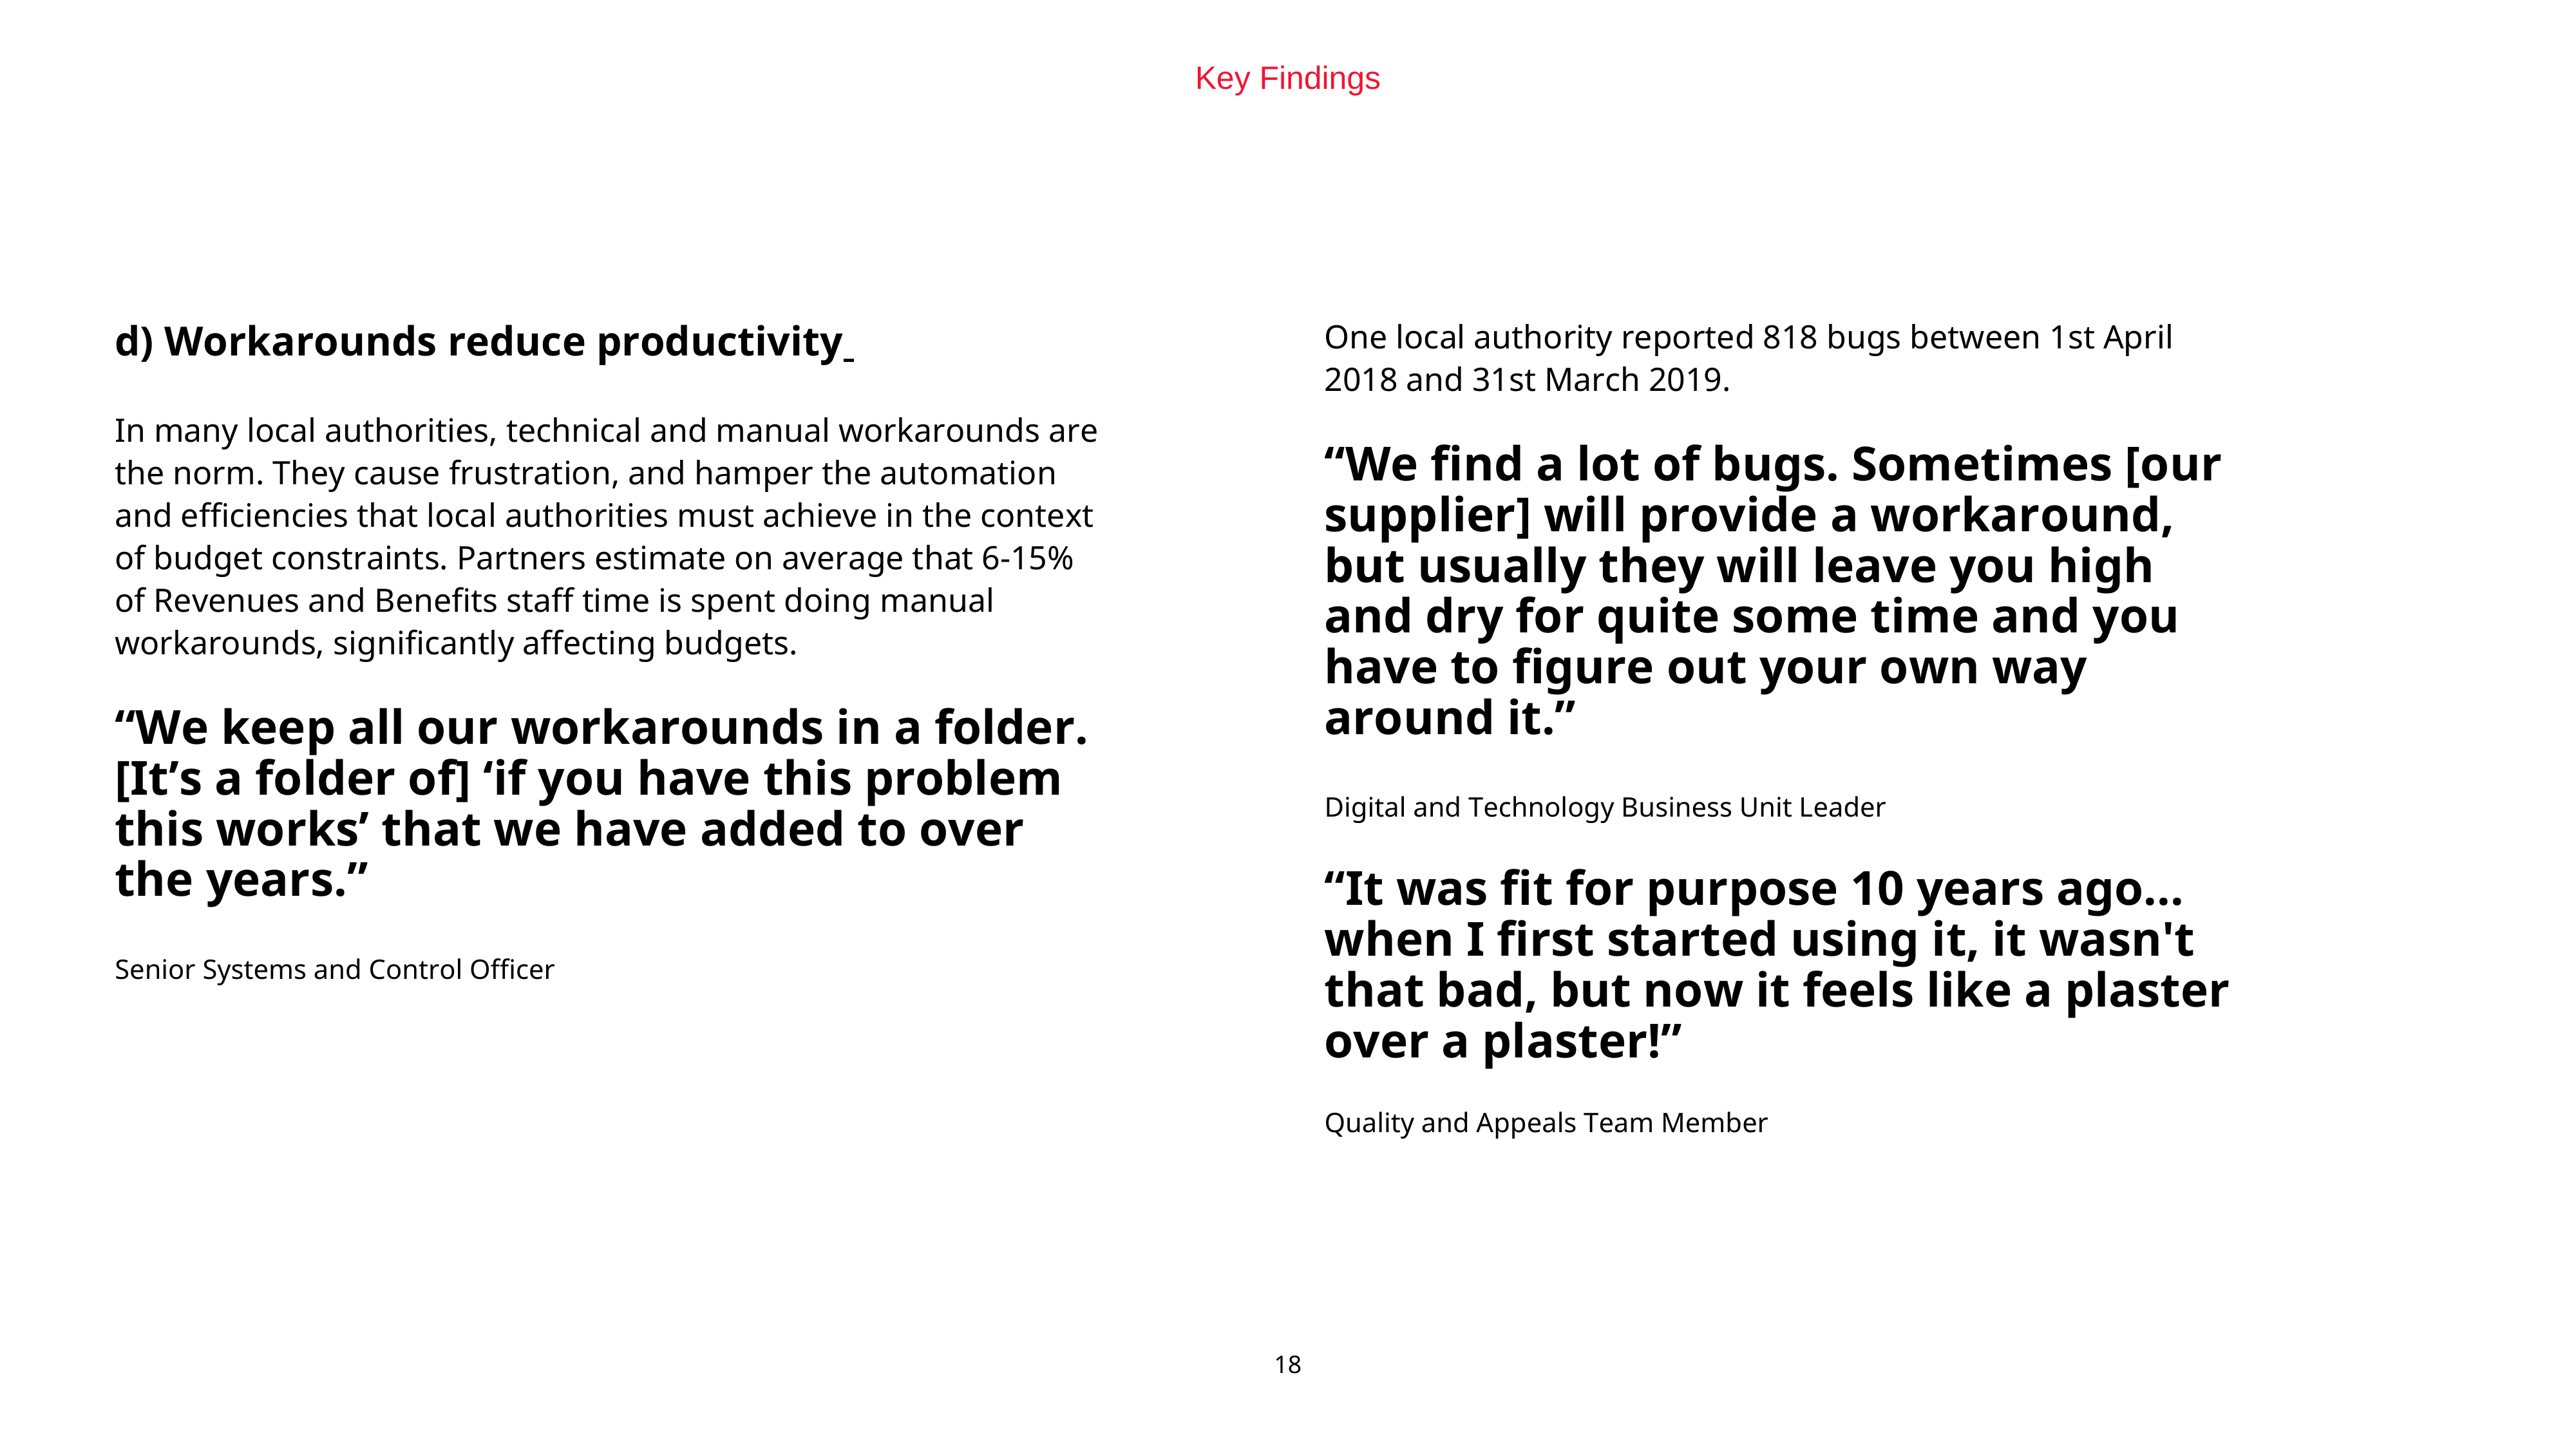

Key Findings
d) Workarounds reduce productivity
In many local authorities, technical and manual workarounds are the norm. They cause frustration, and hamper the automation and efficiencies that local authorities must achieve in the context of budget constraints. Partners estimate on average that 6-15% of Revenues and Benefits staff time is spent doing manual workarounds, significantly affecting budgets.
“We keep all our workarounds in a folder. [It’s a folder of] ‘if you have this problem this works’ that we have added to over the years.”
Senior Systems and Control Officer
One local authority reported 818 bugs between 1st April 2018 and 31st March 2019.
“We find a lot of bugs. Sometimes [our supplier] will provide a workaround, but usually they will leave you high and dry for quite some time and you have to figure out your own way around it.”
Digital and Technology Business Unit Leader
“It was fit for purpose 10 years ago... when I first started using it, it wasn't that bad, but now it feels like a plaster over a plaster!”
Quality and Appeals Team Member